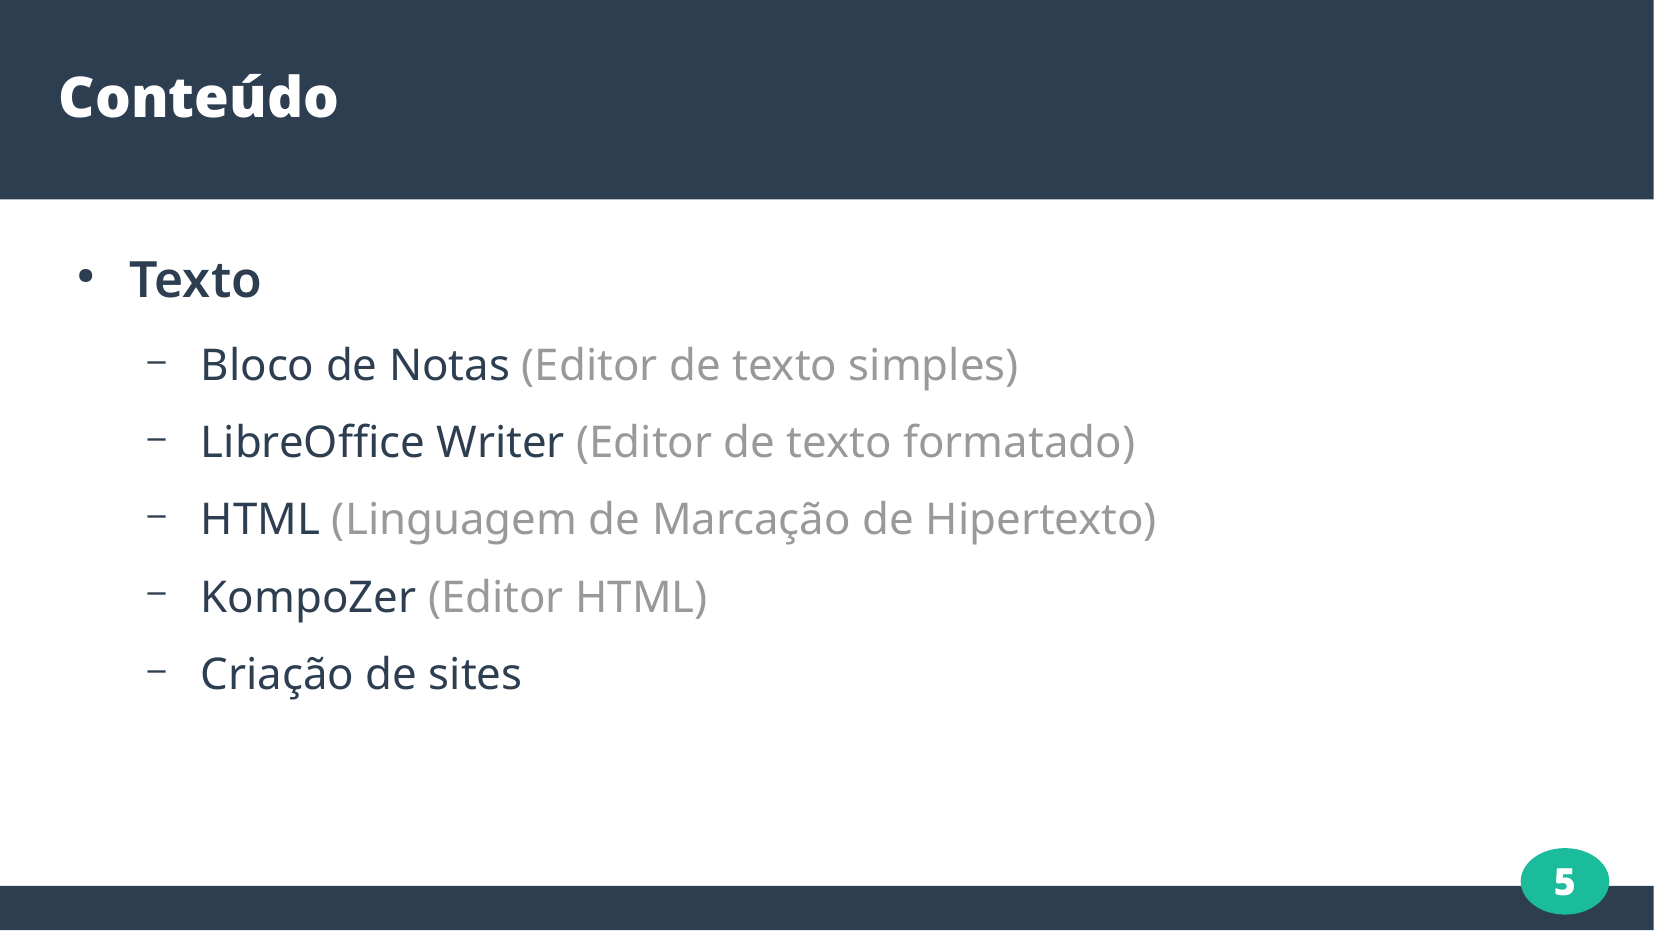

# Conteúdo
Texto
Bloco de Notas (Editor de texto simples)
LibreOffice Writer (Editor de texto formatado)
HTML (Linguagem de Marcação de Hipertexto)
KompoZer (Editor HTML)
Criação de sites
5